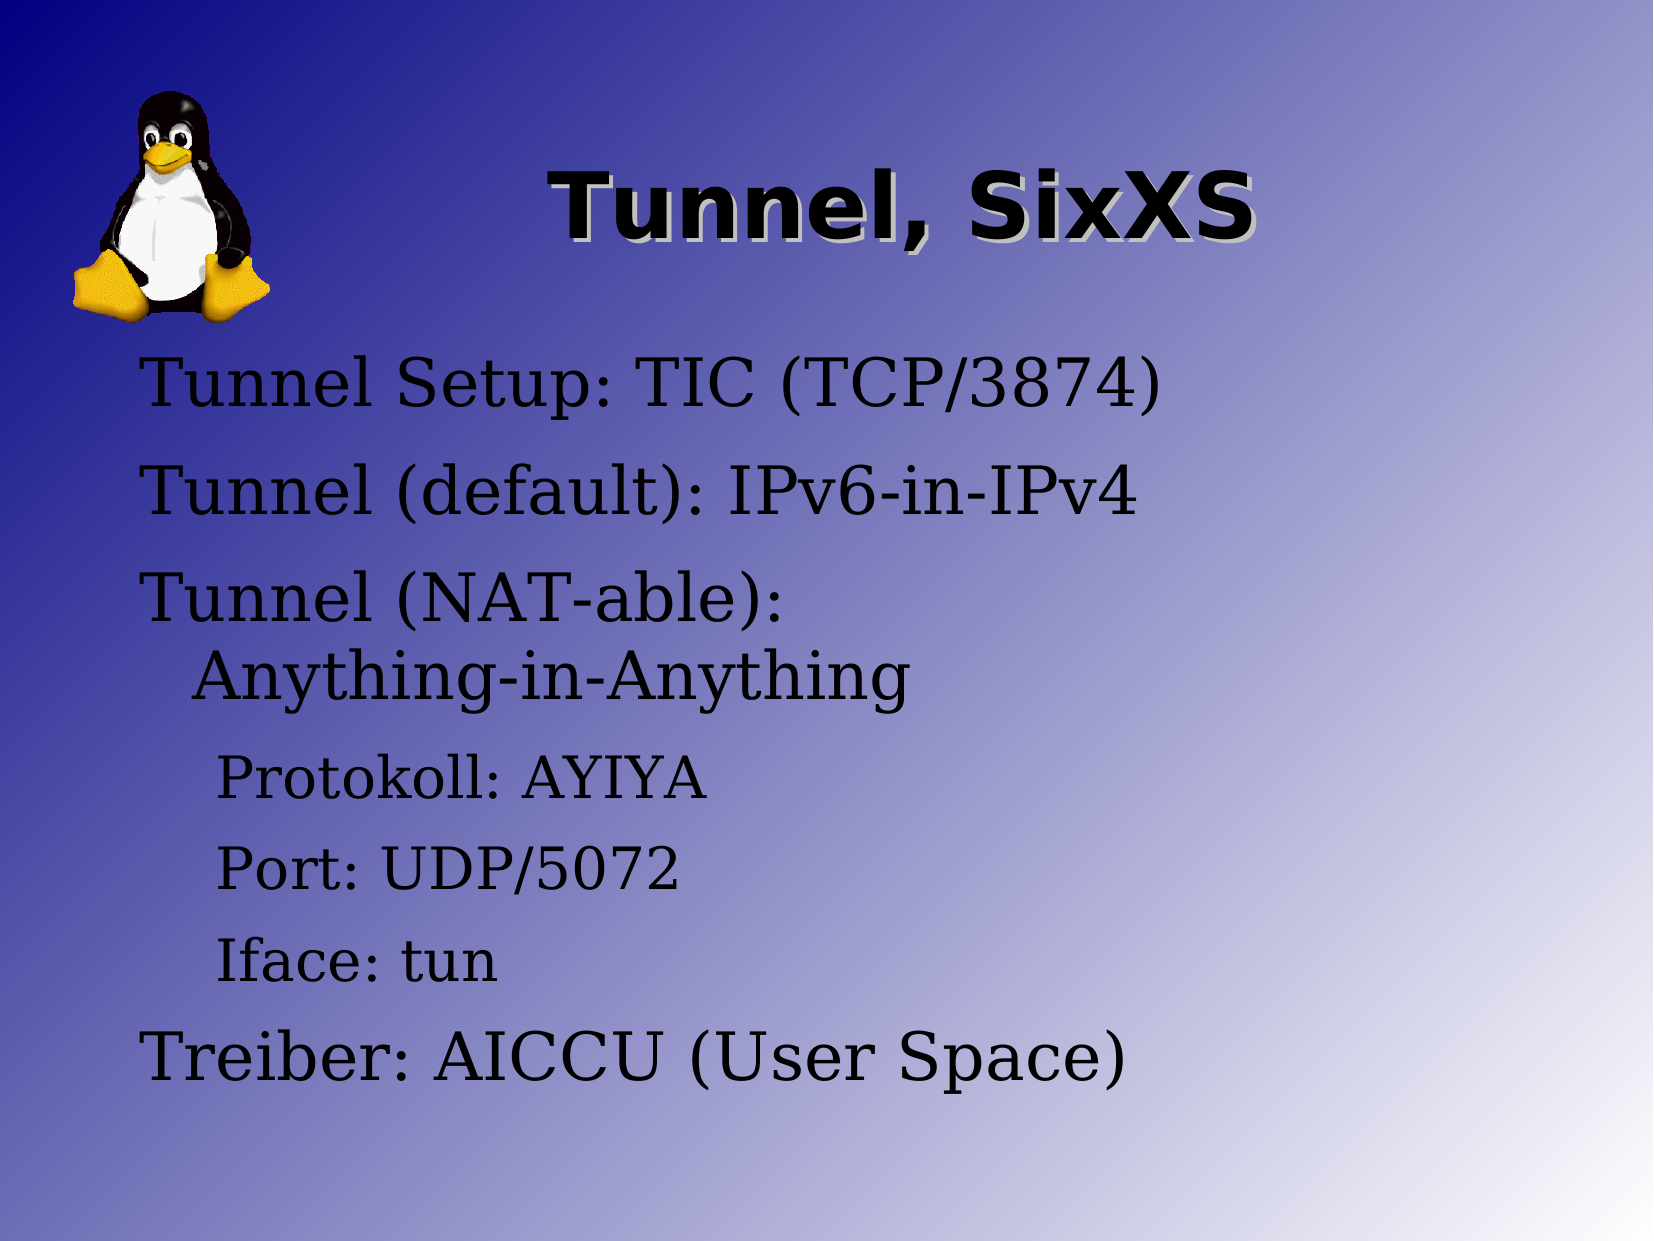

# Tunnel, SixXS
Tunnel Setup: TIC (TCP/3874)
Tunnel (default): IPv6-in-IPv4
Tunnel (NAT-able):
Anything-in-Anything
Protokoll: AYIYA
Port: UDP/5072
Iface: tun
Treiber: AICCU (User Space)